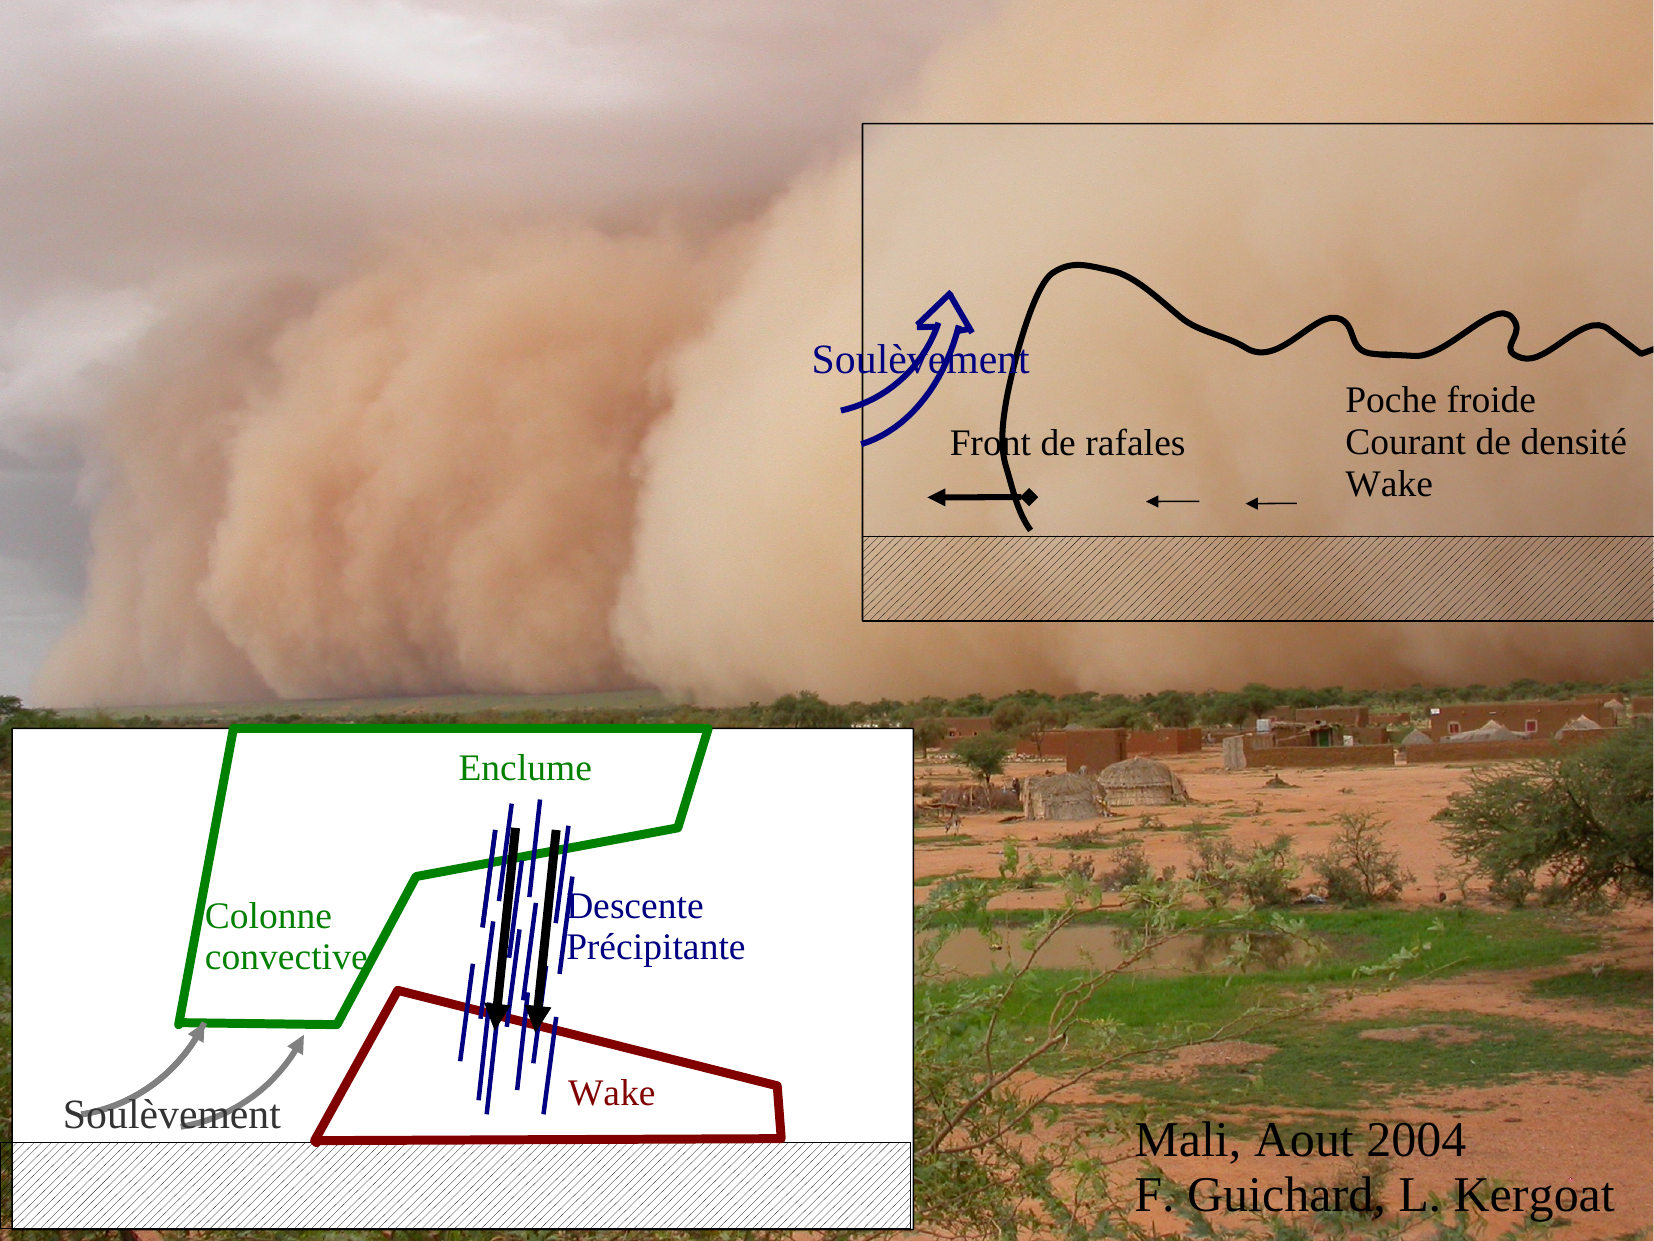

Soulèvement
Poche froide
Courant de densité
Wake
Front de rafales
Enclume
Descente
Précipitante
Colonne
convective
Wake
Soulèvement
Mali, Aout 2004
F. Guichard, L. Kergoat